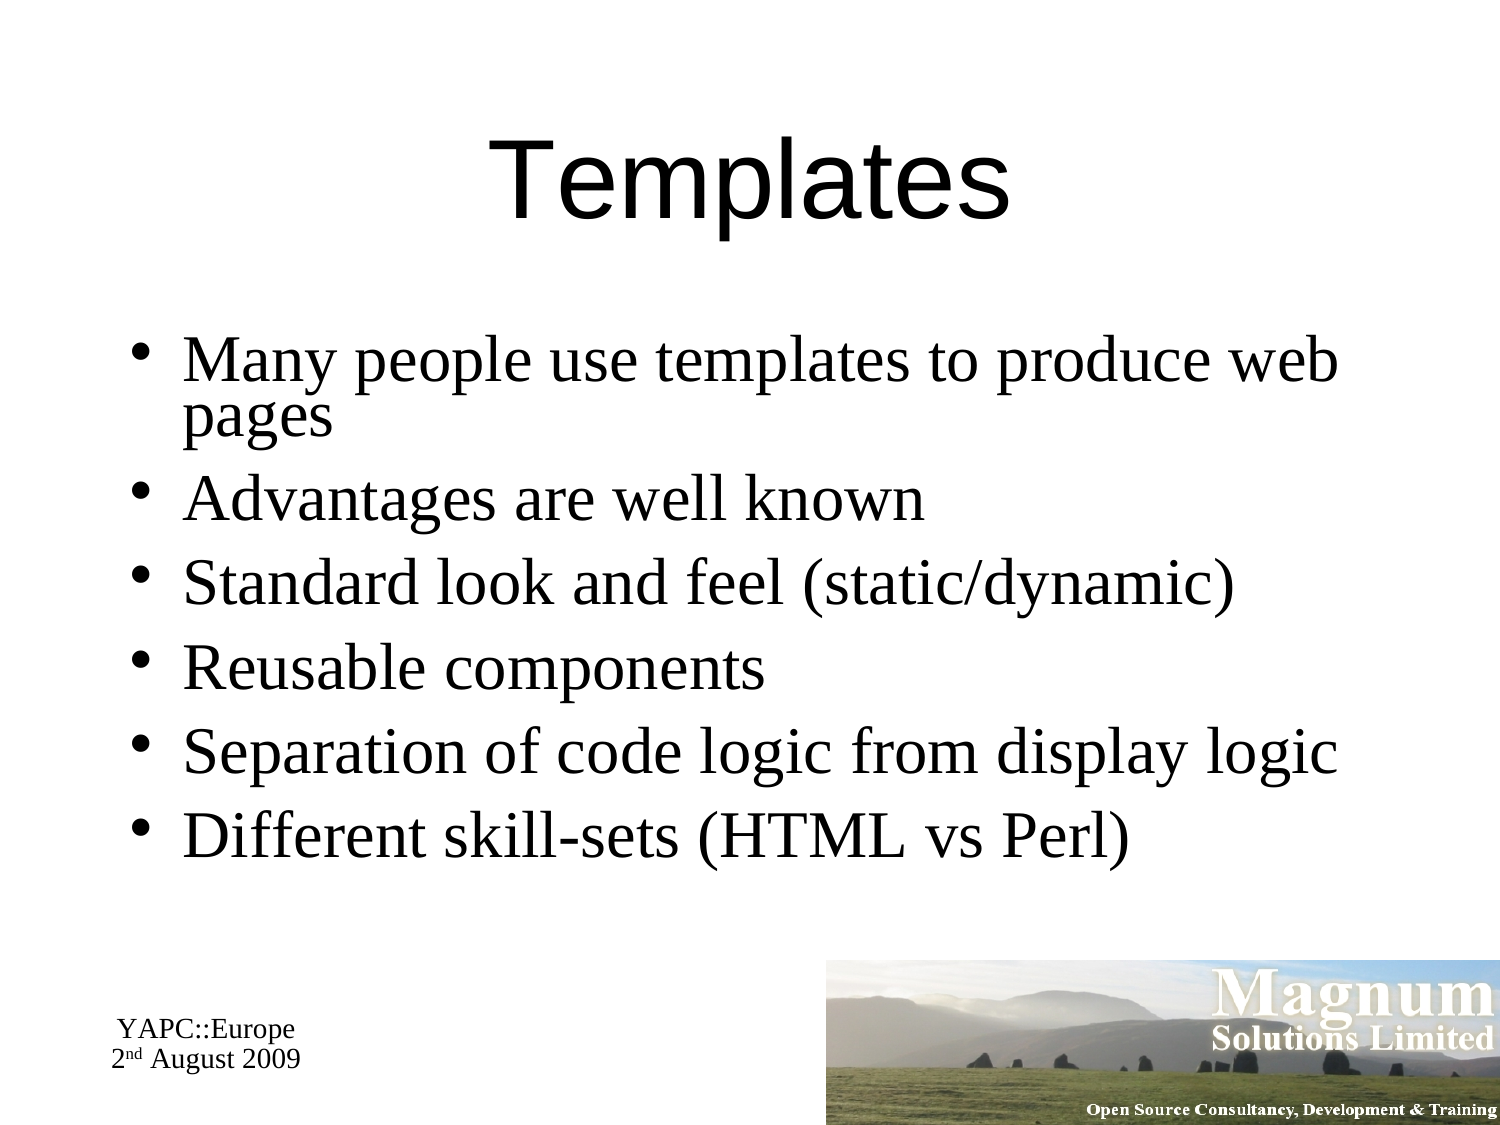

# Templates
Many people use templates to produce web pages
Advantages are well known
Standard look and feel (static/dynamic)
Reusable components
Separation of code logic from display logic
Different skill-sets (HTML vs Perl)
110